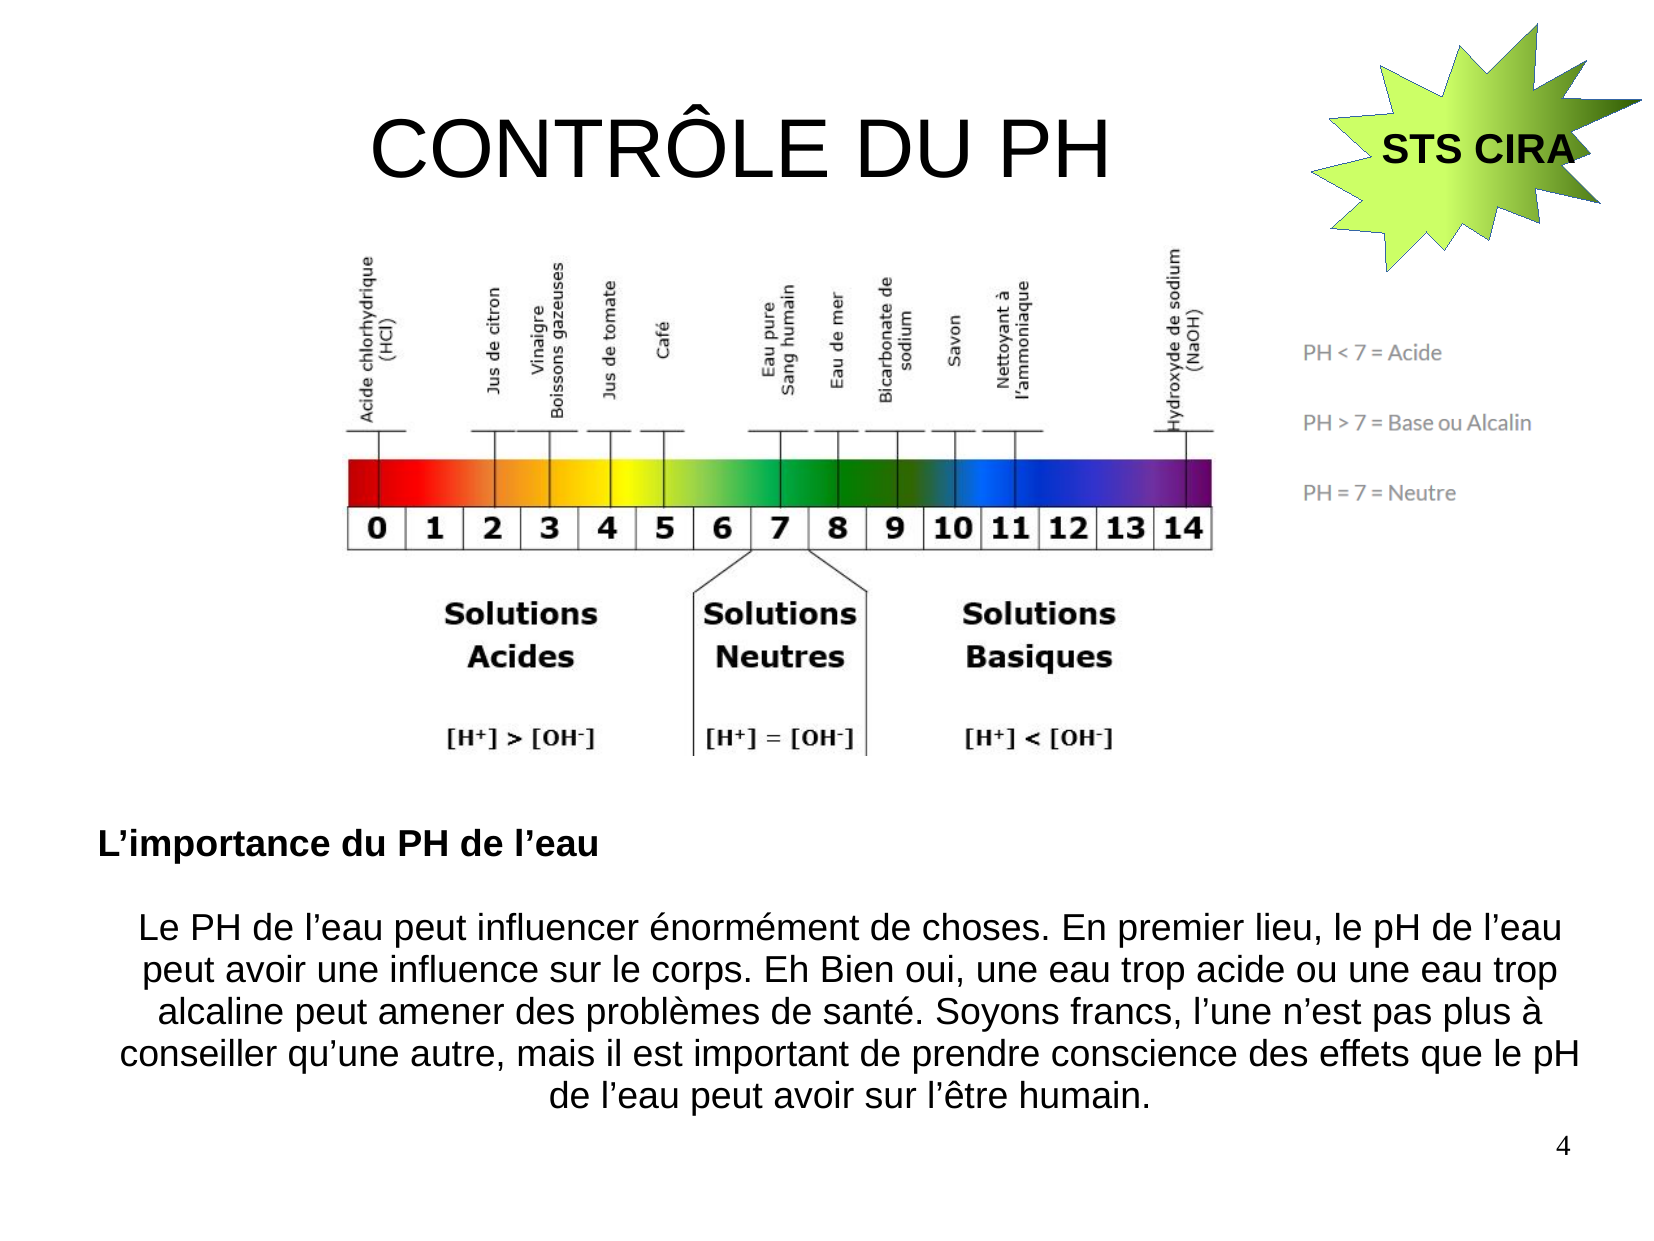

STS CIRA
CONTRÔLE DU PH
L’importance du PH de l’eau
Le PH de l’eau peut influencer énormément de choses. En premier lieu, le pH de l’eau peut avoir une influence sur le corps. Eh Bien oui, une eau trop acide ou une eau trop alcaline peut amener des problèmes de santé. Soyons francs, l’une n’est pas plus à conseiller qu’une autre, mais il est important de prendre conscience des effets que le pH de l’eau peut avoir sur l’être humain.
4